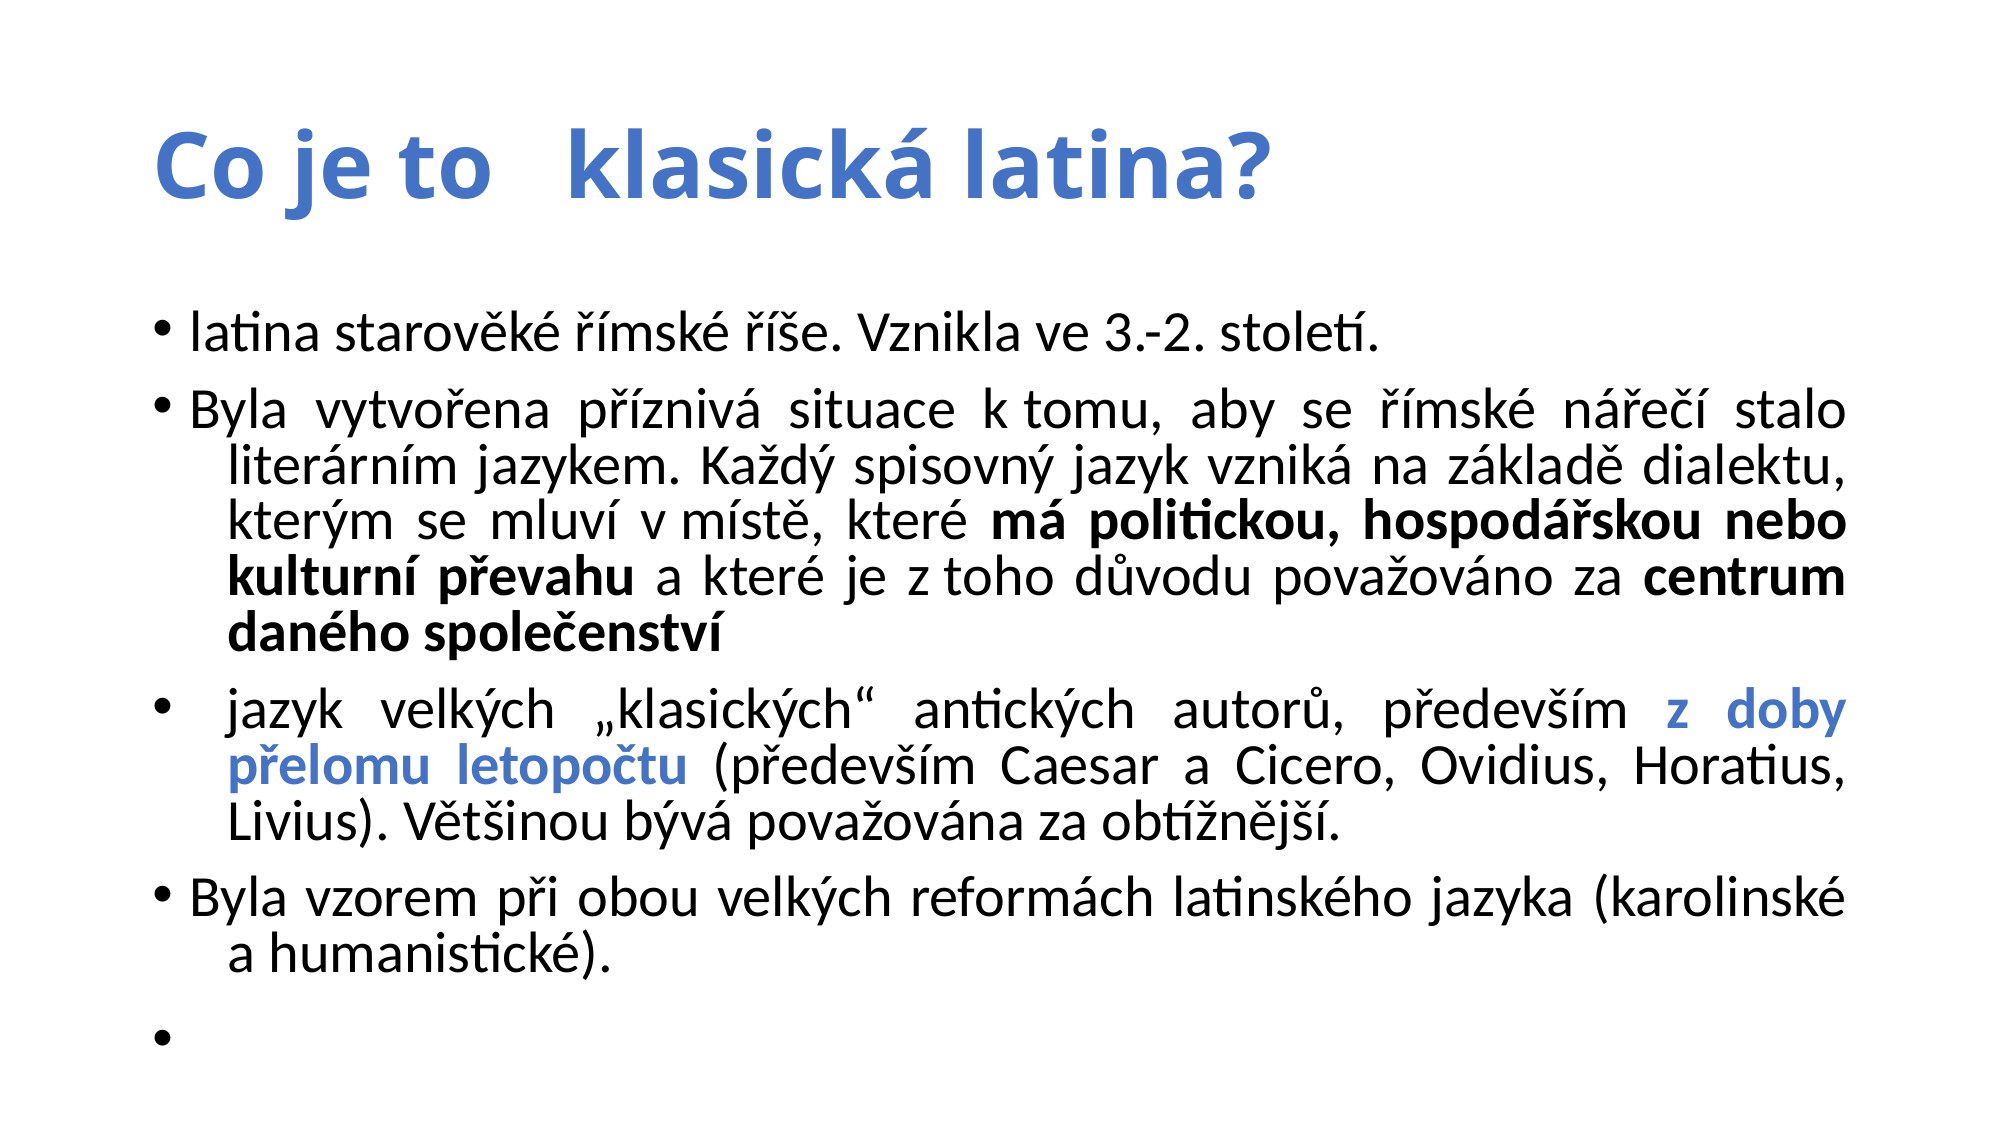

# Co je to klasická latina?
latina starověké římské říše. Vznikla ve 3.-2. století.
Byla vytvořena příznivá situace k tomu, aby se římské nářečí stalo literárním jazykem. Každý spisovný jazyk vzniká na základě dialektu, kterým se mluví v místě, které má politickou, hospodářskou nebo kulturní převahu a které je z toho důvodu považováno za centrum daného společenství
 jazyk velkých „klasických“ antických autorů, především z doby přelomu letopočtu (především Caesar a Cicero, Ovidius, Horatius, Livius). Většinou bývá považována za obtížnější.
Byla vzorem při obou velkých reformách latinského jazyka (karolinské a humanistické).